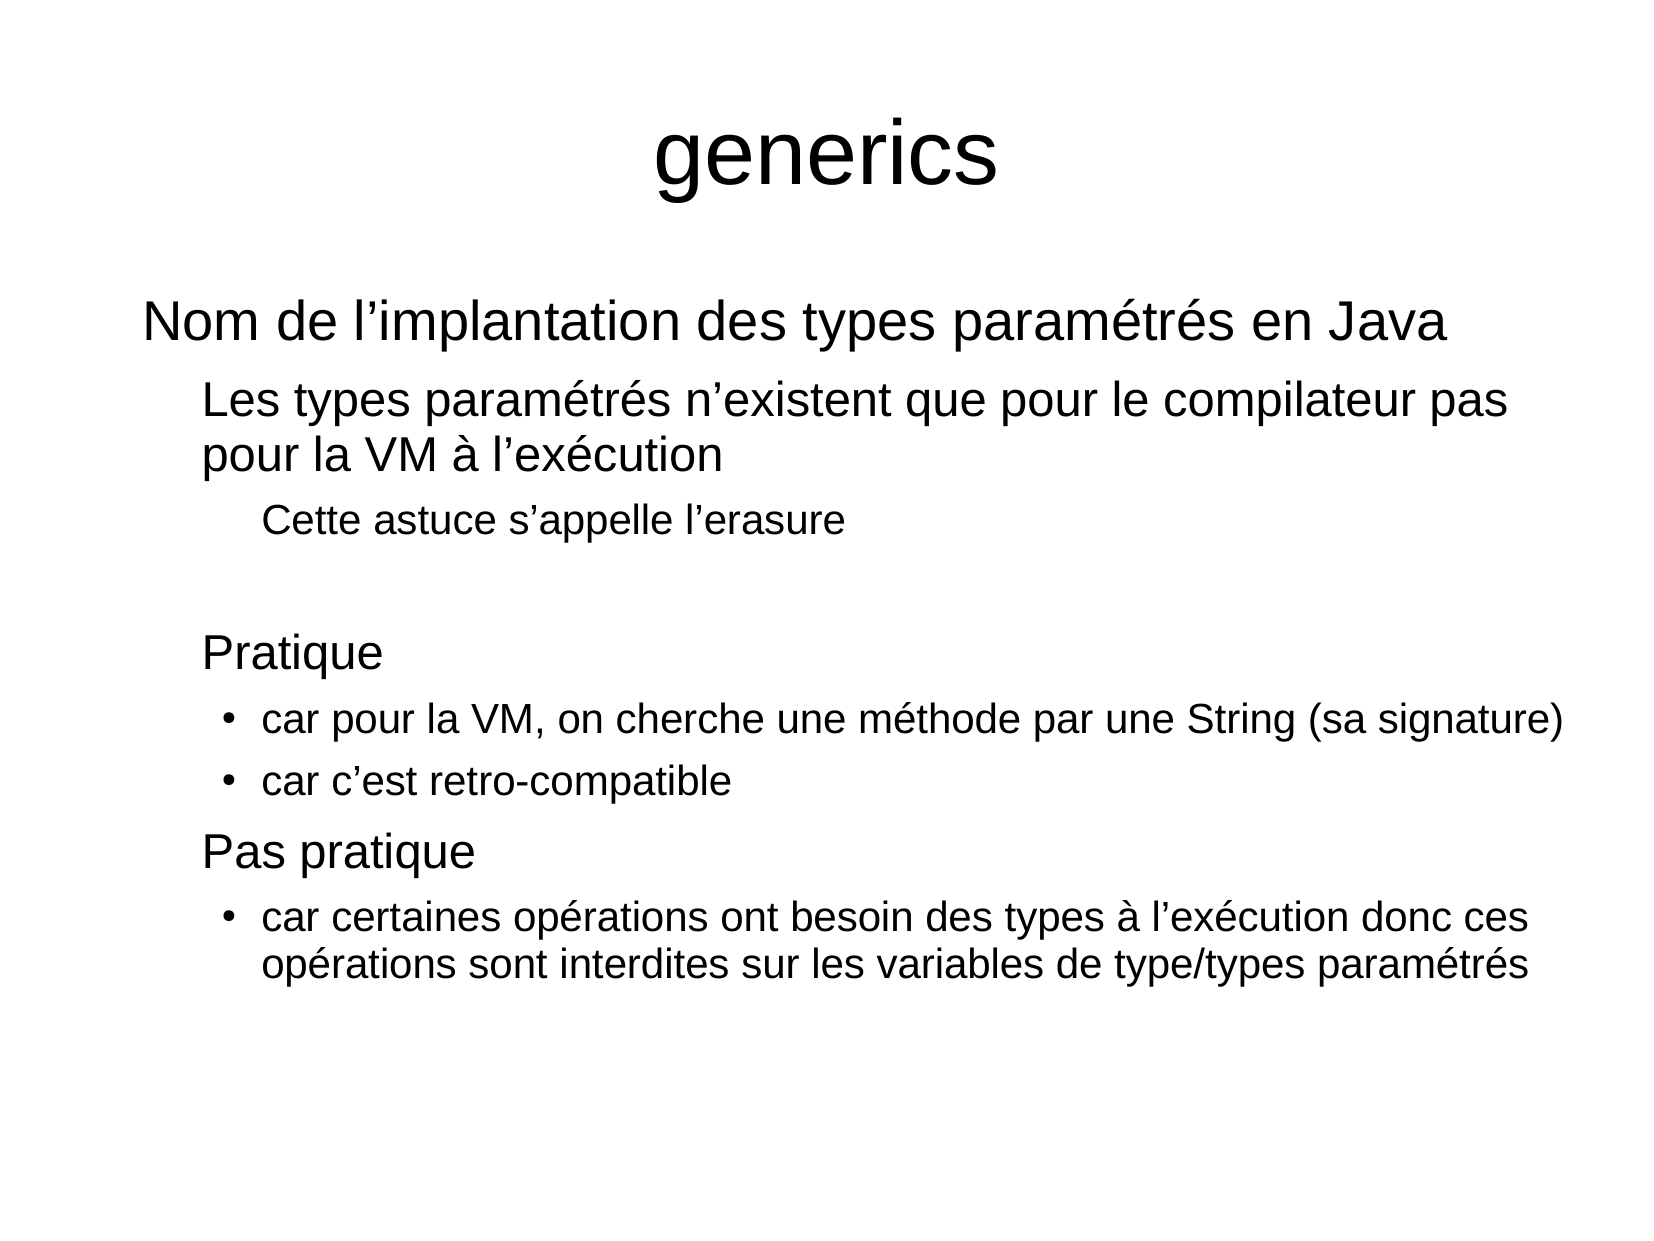

# generics
Nom de l’implantation des types paramétrés en Java
Les types paramétrés n’existent que pour le compilateur pas pour la VM à l’exécution
Cette astuce s’appelle l’erasure
Pratique
car pour la VM, on cherche une méthode par une String (sa signature)
car c’est retro-compatible
Pas pratique
car certaines opérations ont besoin des types à l’exécution donc ces opérations sont interdites sur les variables de type/types paramétrés